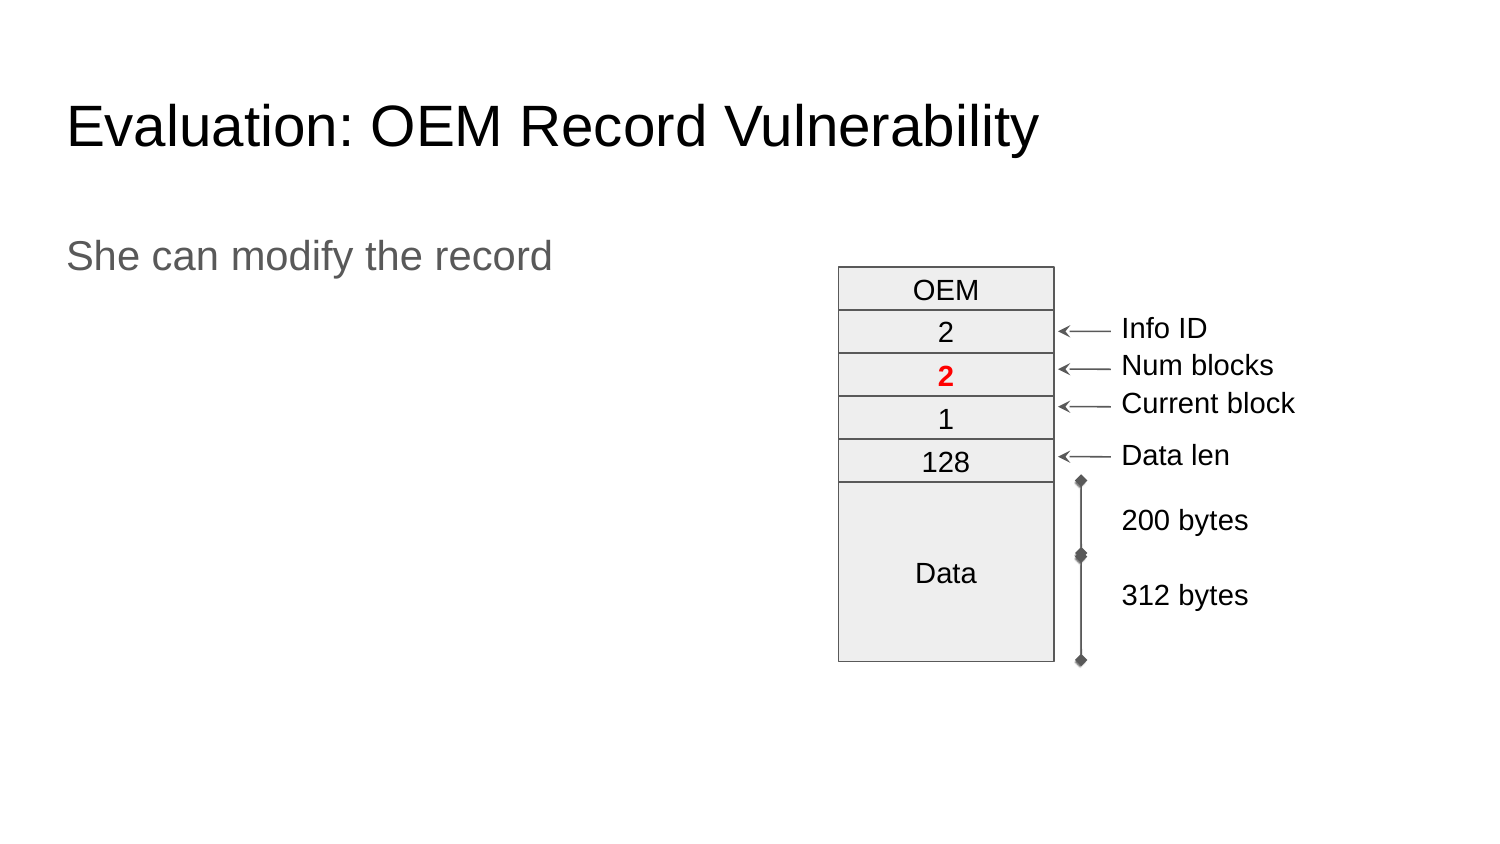

# Evaluation: OEM Record Vulnerability
She can modify the record
OEM
Info ID
2
Num blocks
2
Current block
1
Data len
128
Data
200 bytes
312 bytes